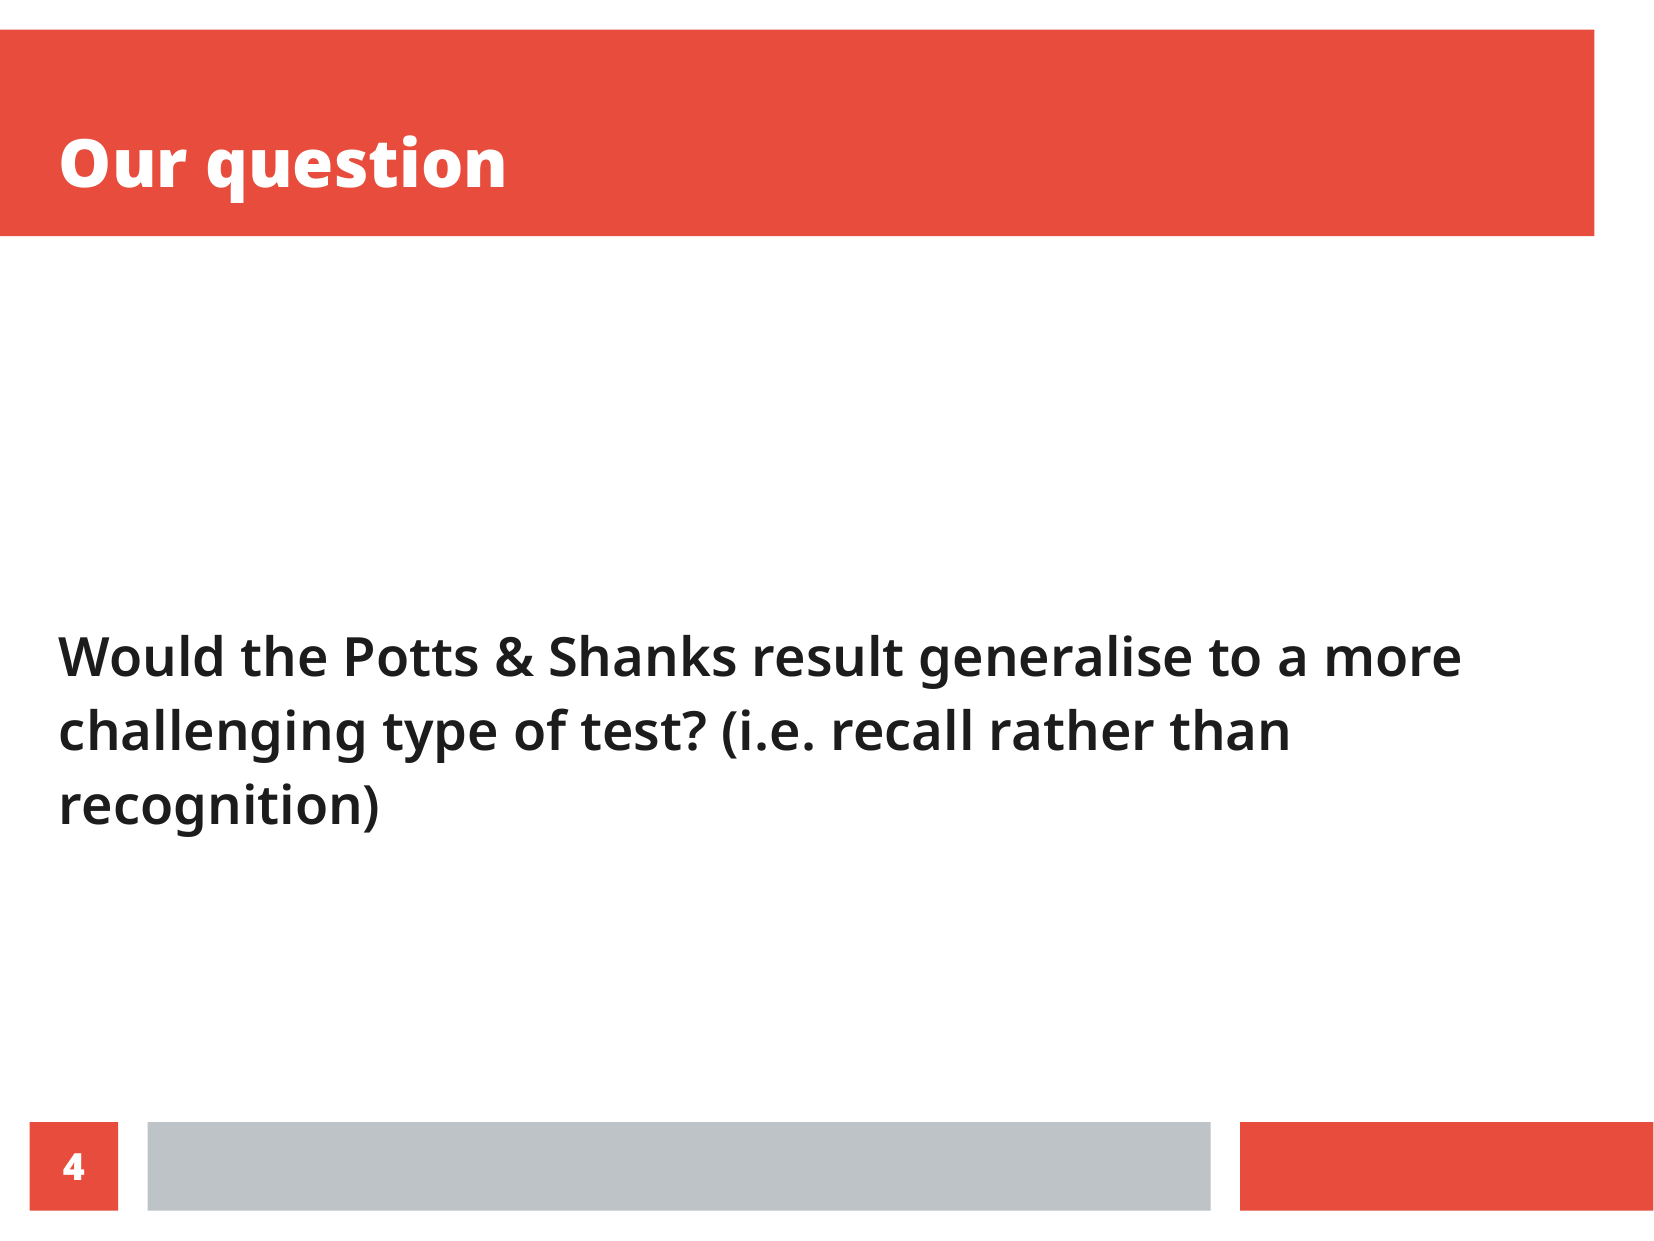

# Our question
Would the Potts & Shanks result generalise to a more challenging type of test? (i.e. recall rather than recognition)
4